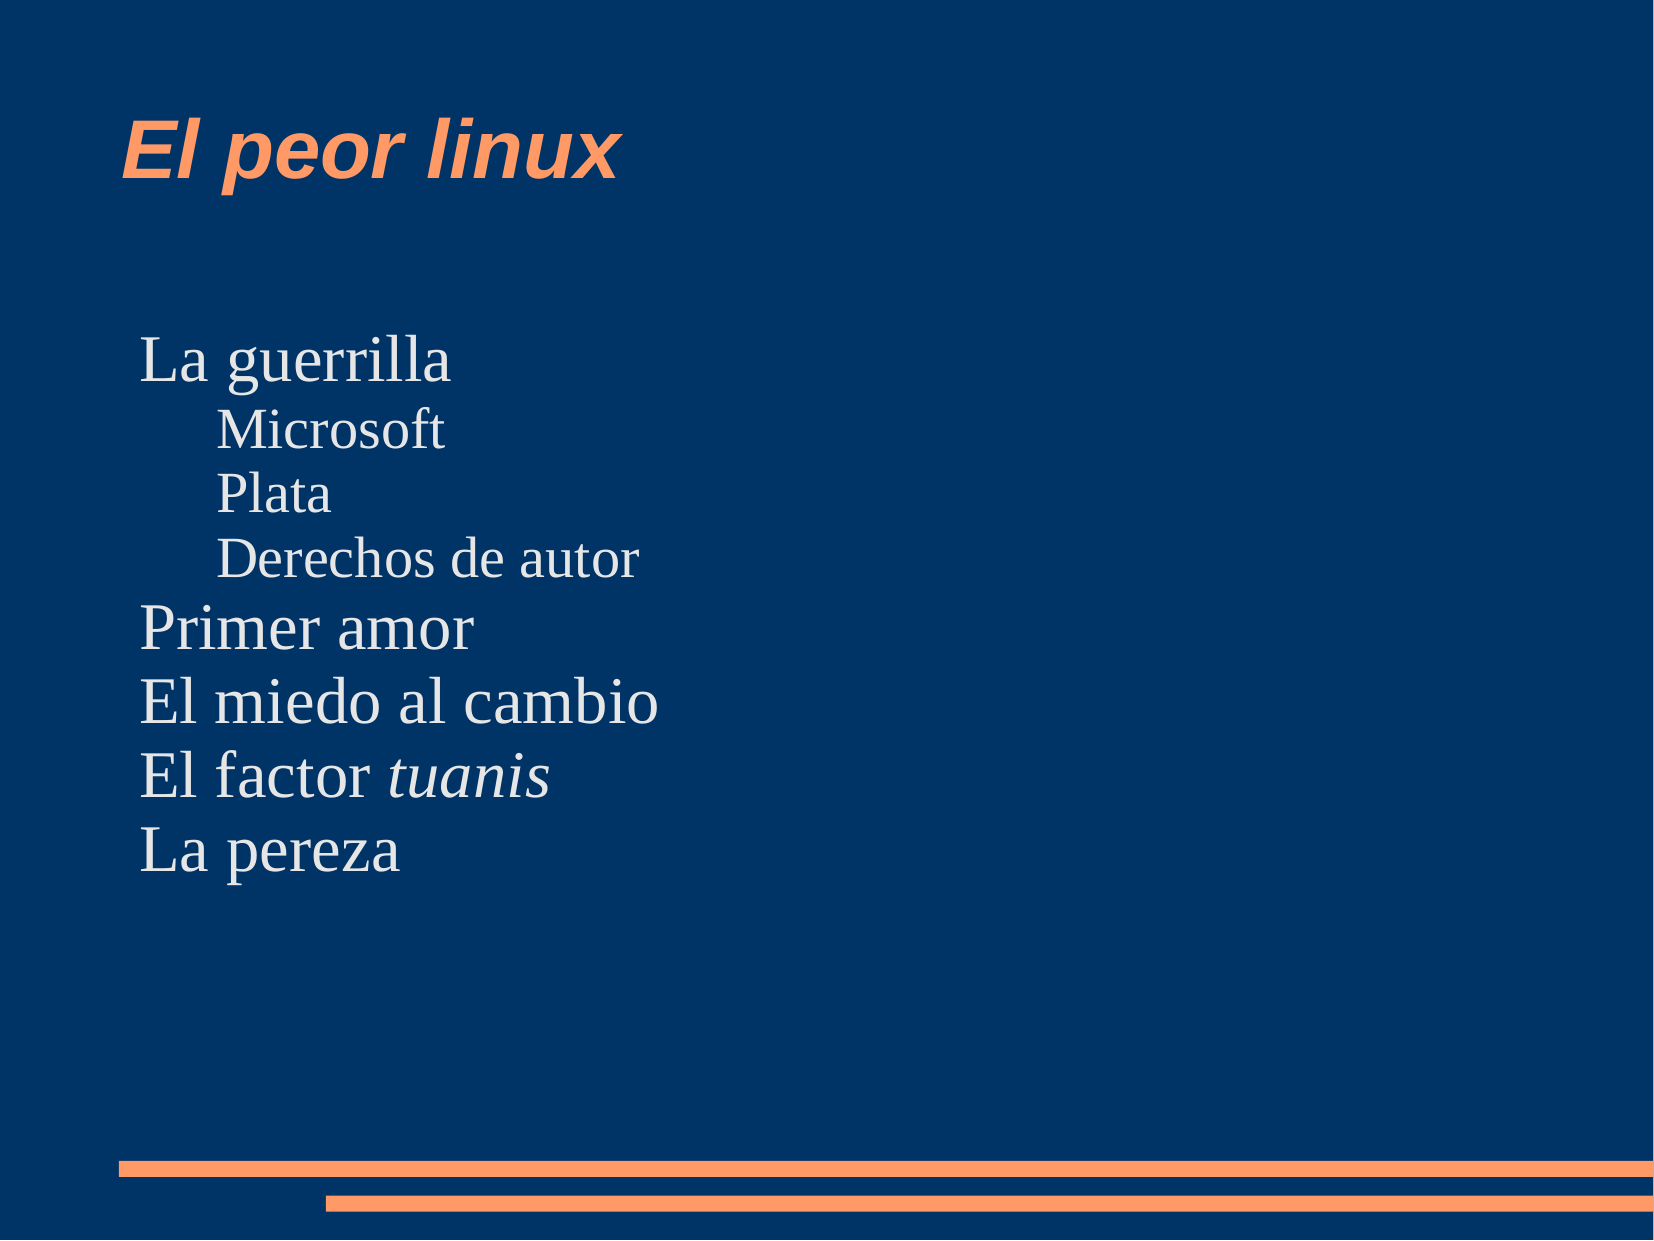

# El peor linux
La guerrilla
Microsoft
Plata
Derechos de autor
Primer amor
El miedo al cambio
El factor tuanis
La pereza